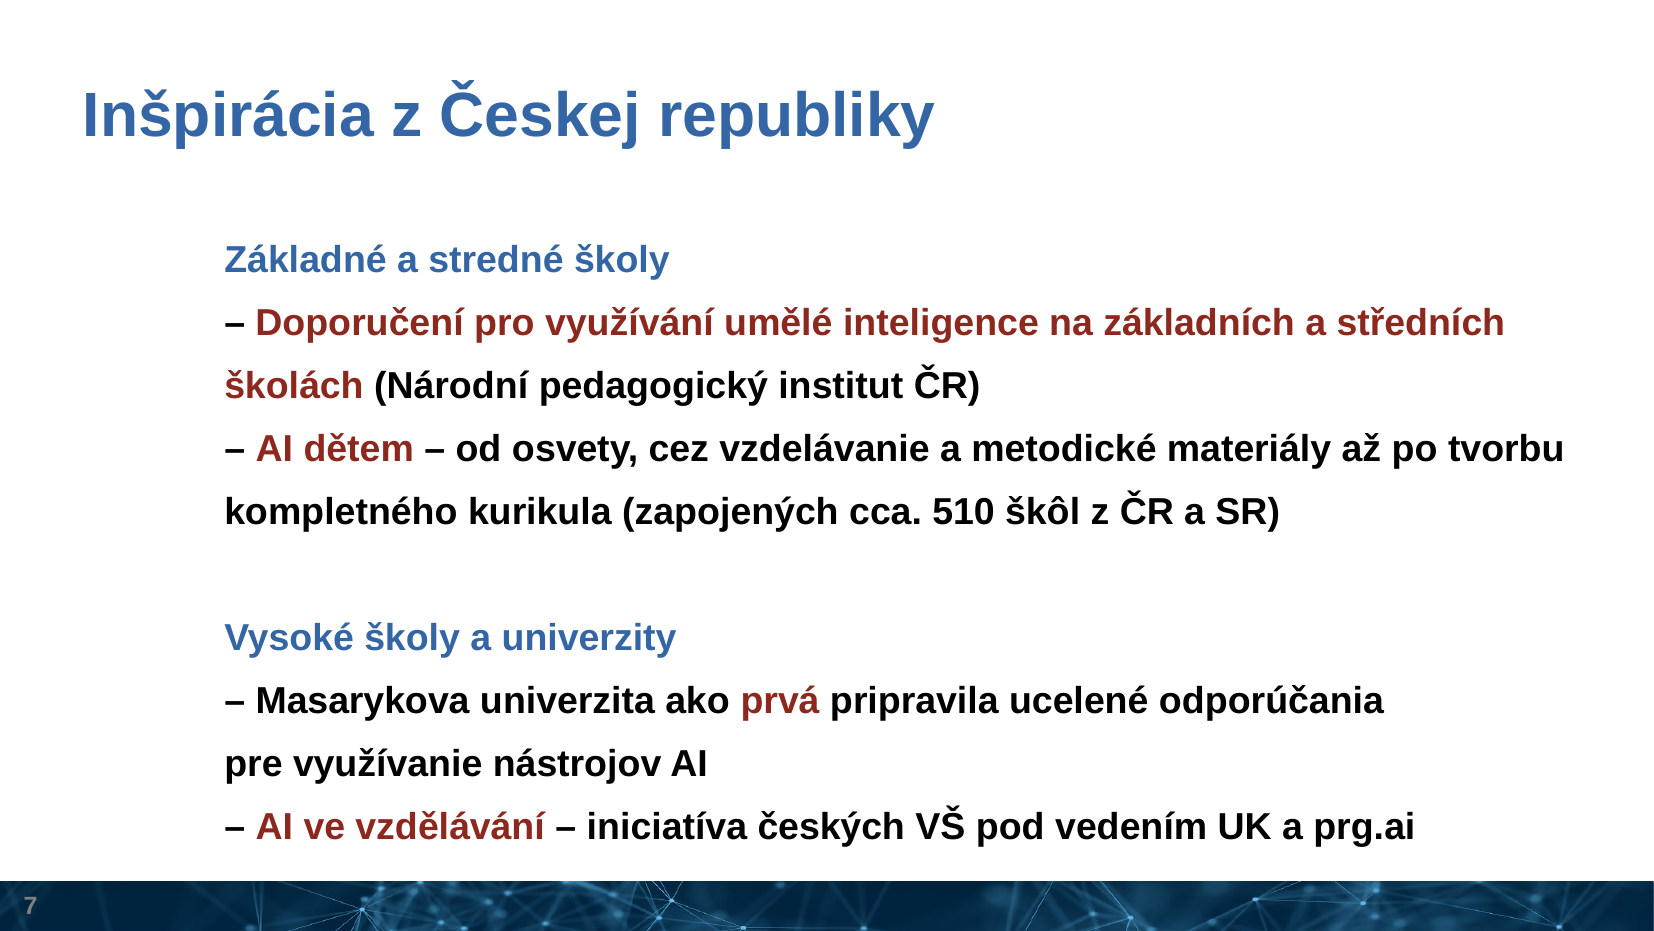

# Inšpirácia z Českej republiky
Základné a stredné školy
– Doporučení pro využívání umělé inteligence na základních a středních školách (Národní pedagogický institut ČR)
– AI dětem – od osvety, cez vzdelávanie a metodické materiály až po tvorbu kompletného kurikula (zapojených cca. 510 škôl z ČR a SR)
Vysoké školy a univerzity
– Masarykova univerzita ako prvá pripravila ucelené odporúčania pre využívanie nástrojov AI
– AI ve vzdělávání – iniciatíva českých VŠ pod vedením UK a prg.ai